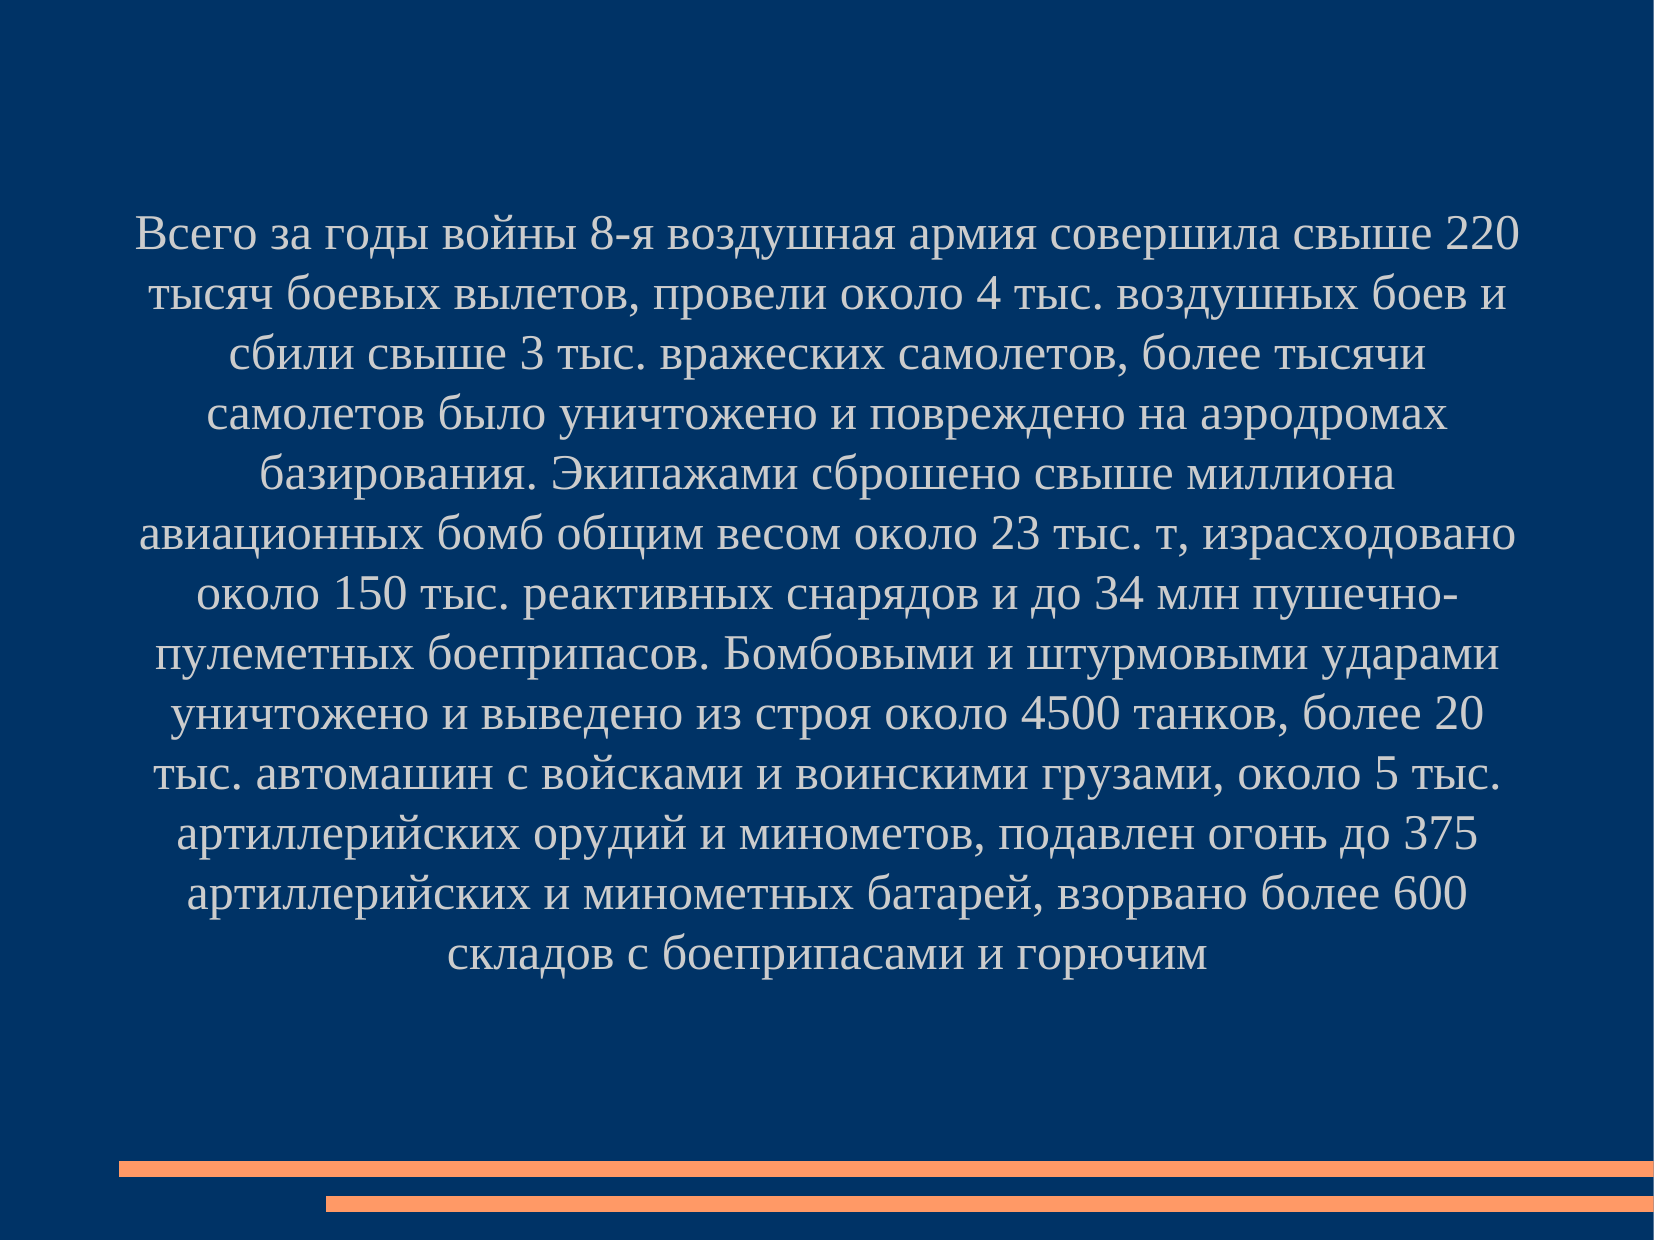

# Всего за годы войны 8-я воздушная армия совершила свыше 220 тысяч боевых вылетов, провели около 4 тыс. воздушных боев и сбили свыше 3 тыс. вражеских самолетов, более тысячи самолетов было уничтожено и повреждено на аэродромах базирования. Экипажами сброшено свыше миллиона авиационных бомб общим весом около 23 тыс. т, израсходовано около 150 тыс. реактивных снарядов и до 34 млн пушечно-пулеметных боеприпасов. Бомбовыми и штурмовыми ударами уничтожено и выведено из строя около 4500 танков, более 20 тыс. автомашин с войсками и воинскими грузами, около 5 тыс. артиллерийских орудий и минометов, подавлен огонь до 375 артиллерийских и минометных батарей, взорвано более 600 складов с боеприпасами и горючим